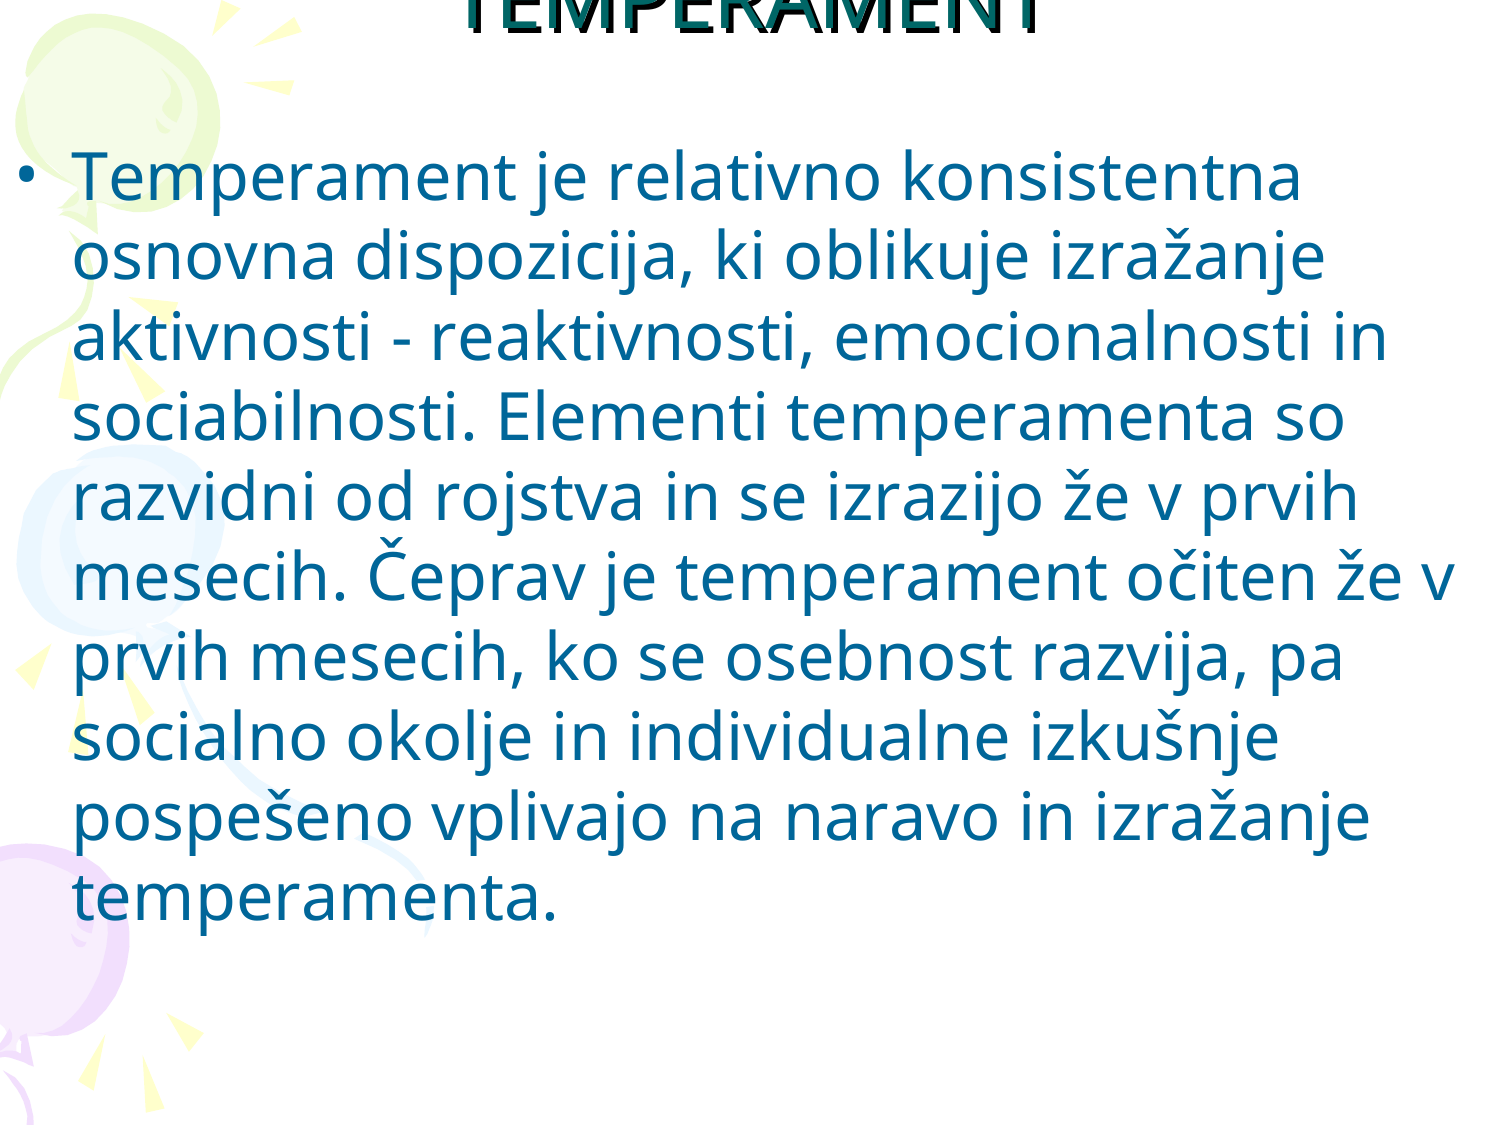

# TEMPERAMENT
Temperament je relativno konsistentna osnovna dispozicija, ki oblikuje izražanje aktivnosti - reaktivnosti, emocionalnosti in sociabilnosti. Elementi temperamenta so razvidni od rojstva in se izrazijo že v prvih mesecih. Čeprav je temperament očiten že v prvih mesecih, ko se osebnost razvija, pa socialno okolje in individualne izkušnje pospešeno vplivajo na naravo in izražanje temperamenta.